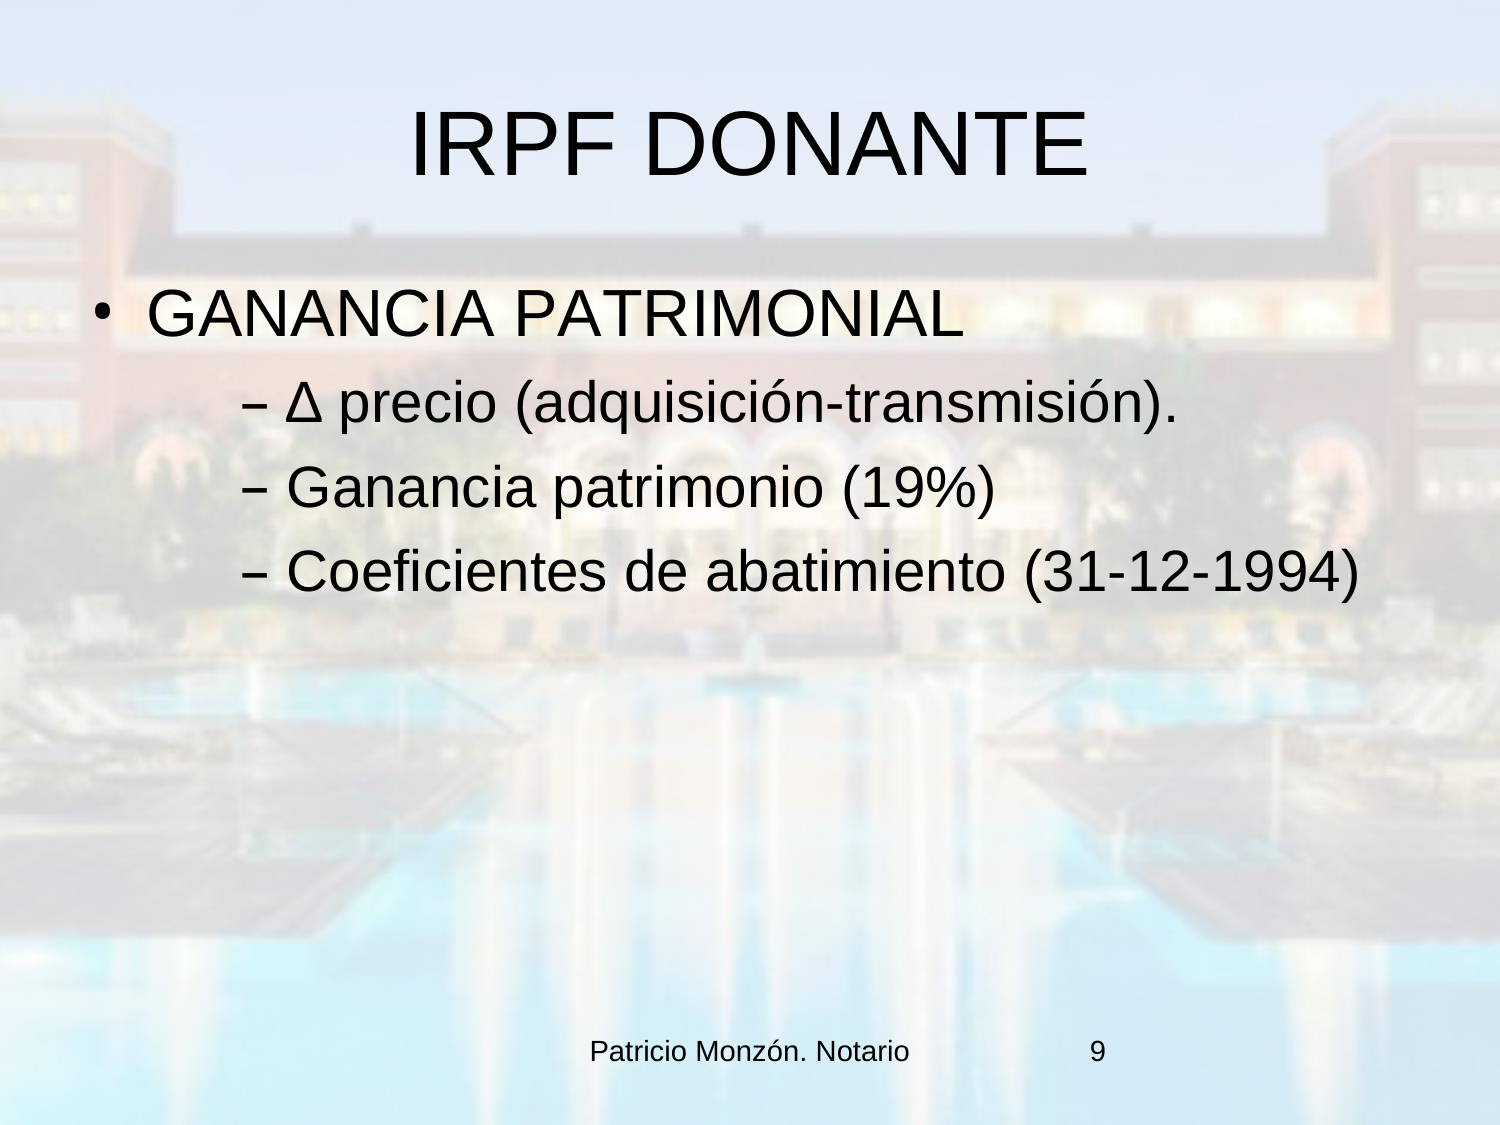

# IRPF DONANTE
GANANCIA PATRIMONIAL
∆ precio (adquisición-transmisión).
Ganancia patrimonio (19%)
Coeficientes de abatimiento (31-12-1994)
Patricio Monzón. Notario